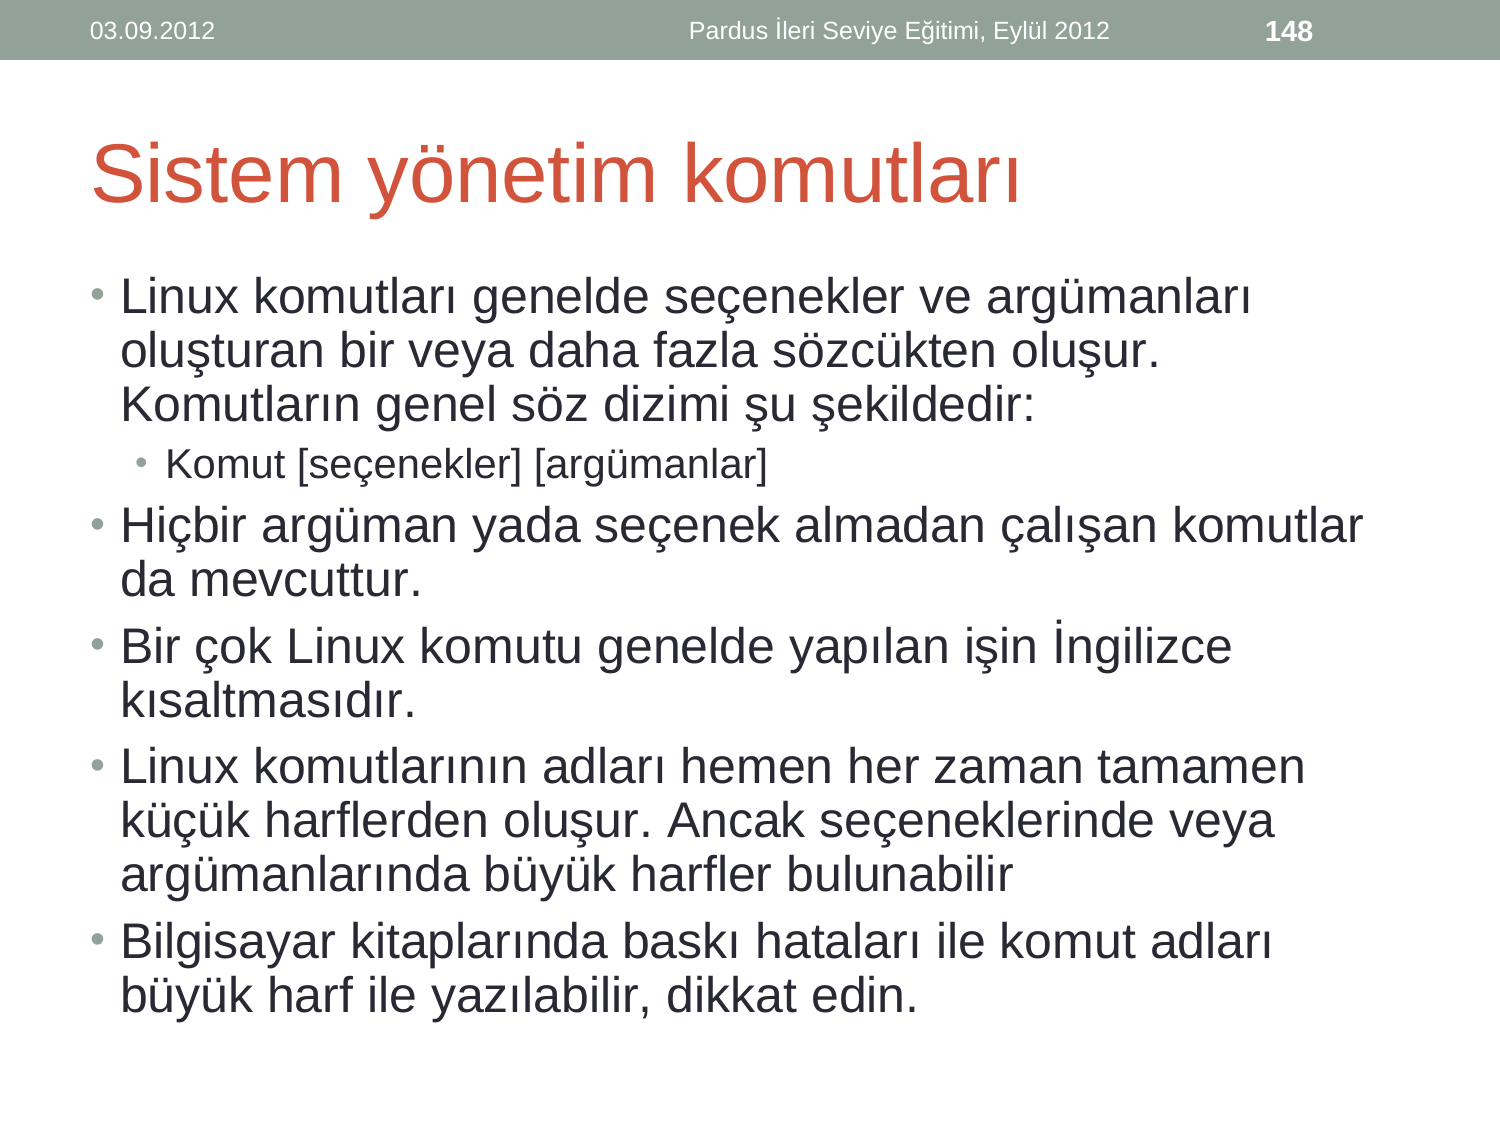

03.09.2012
Pardus İleri Seviye Eğitimi, Eylül 2012
# Sistem yönetim komutları
Linux komutları genelde seçenekler ve argümanları oluşturan bir veya daha fazla sözcükten oluşur. Komutların genel söz dizimi şu şekildedir:
Komut [seçenekler] [argümanlar]
Hiçbir argüman yada seçenek almadan çalışan komutlar da mevcuttur.
Bir çok Linux komutu genelde yapılan işin İngilizce kısaltmasıdır.
Linux komutlarının adları hemen her zaman tamamen küçük harflerden oluşur. Ancak seçeneklerinde veya argümanlarında büyük harfler bulunabilir
Bilgisayar kitaplarında baskı hataları ile komut adları büyük harf ile yazılabilir, dikkat edin.